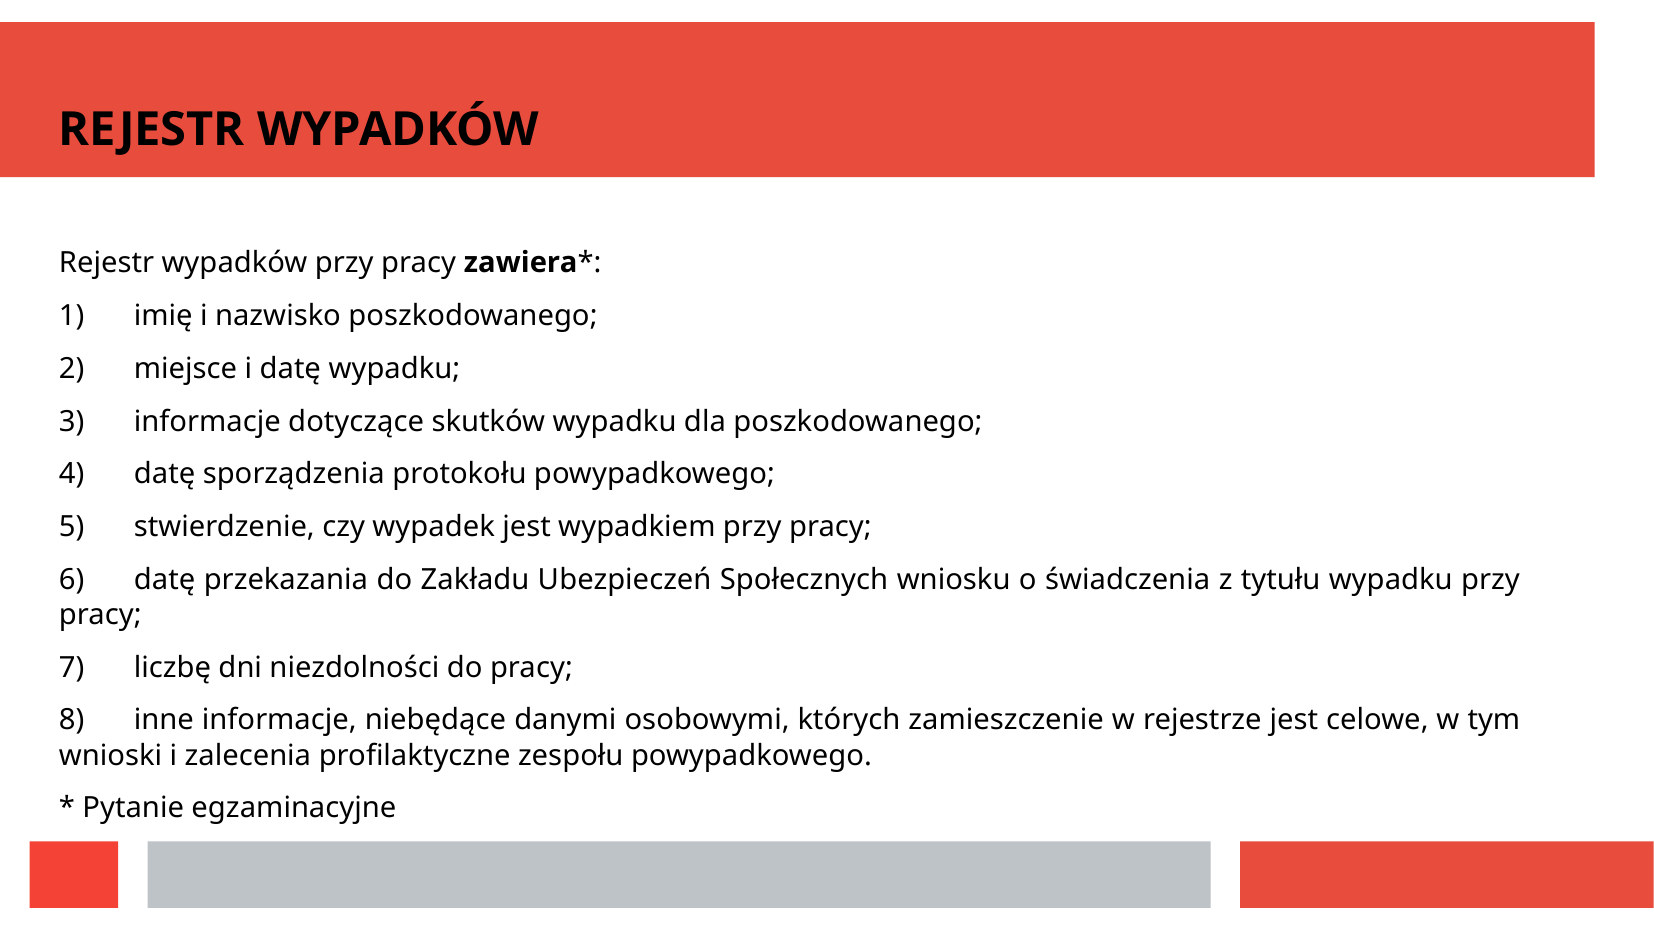

# REJESTR WYPADKÓW
Rejestr wypadków przy pracy zawiera*:
1)	imię i nazwisko poszkodowanego;
2)	miejsce i datę wypadku;
3)	informacje dotyczące skutków wypadku dla poszkodowanego;
4)	datę sporządzenia protokołu powypadkowego;
5)	stwierdzenie, czy wypadek jest wypadkiem przy pracy;
6)	datę przekazania do Zakładu Ubezpieczeń Społecznych wniosku o świadczenia z tytułu wypadku przy pracy;
7)	liczbę dni niezdolności do pracy;
8)	inne informacje, niebędące danymi osobowymi, których zamieszczenie w rejestrze jest celowe, w tym wnioski i zalecenia profilaktyczne zespołu powypadkowego.
* Pytanie egzaminacyjne